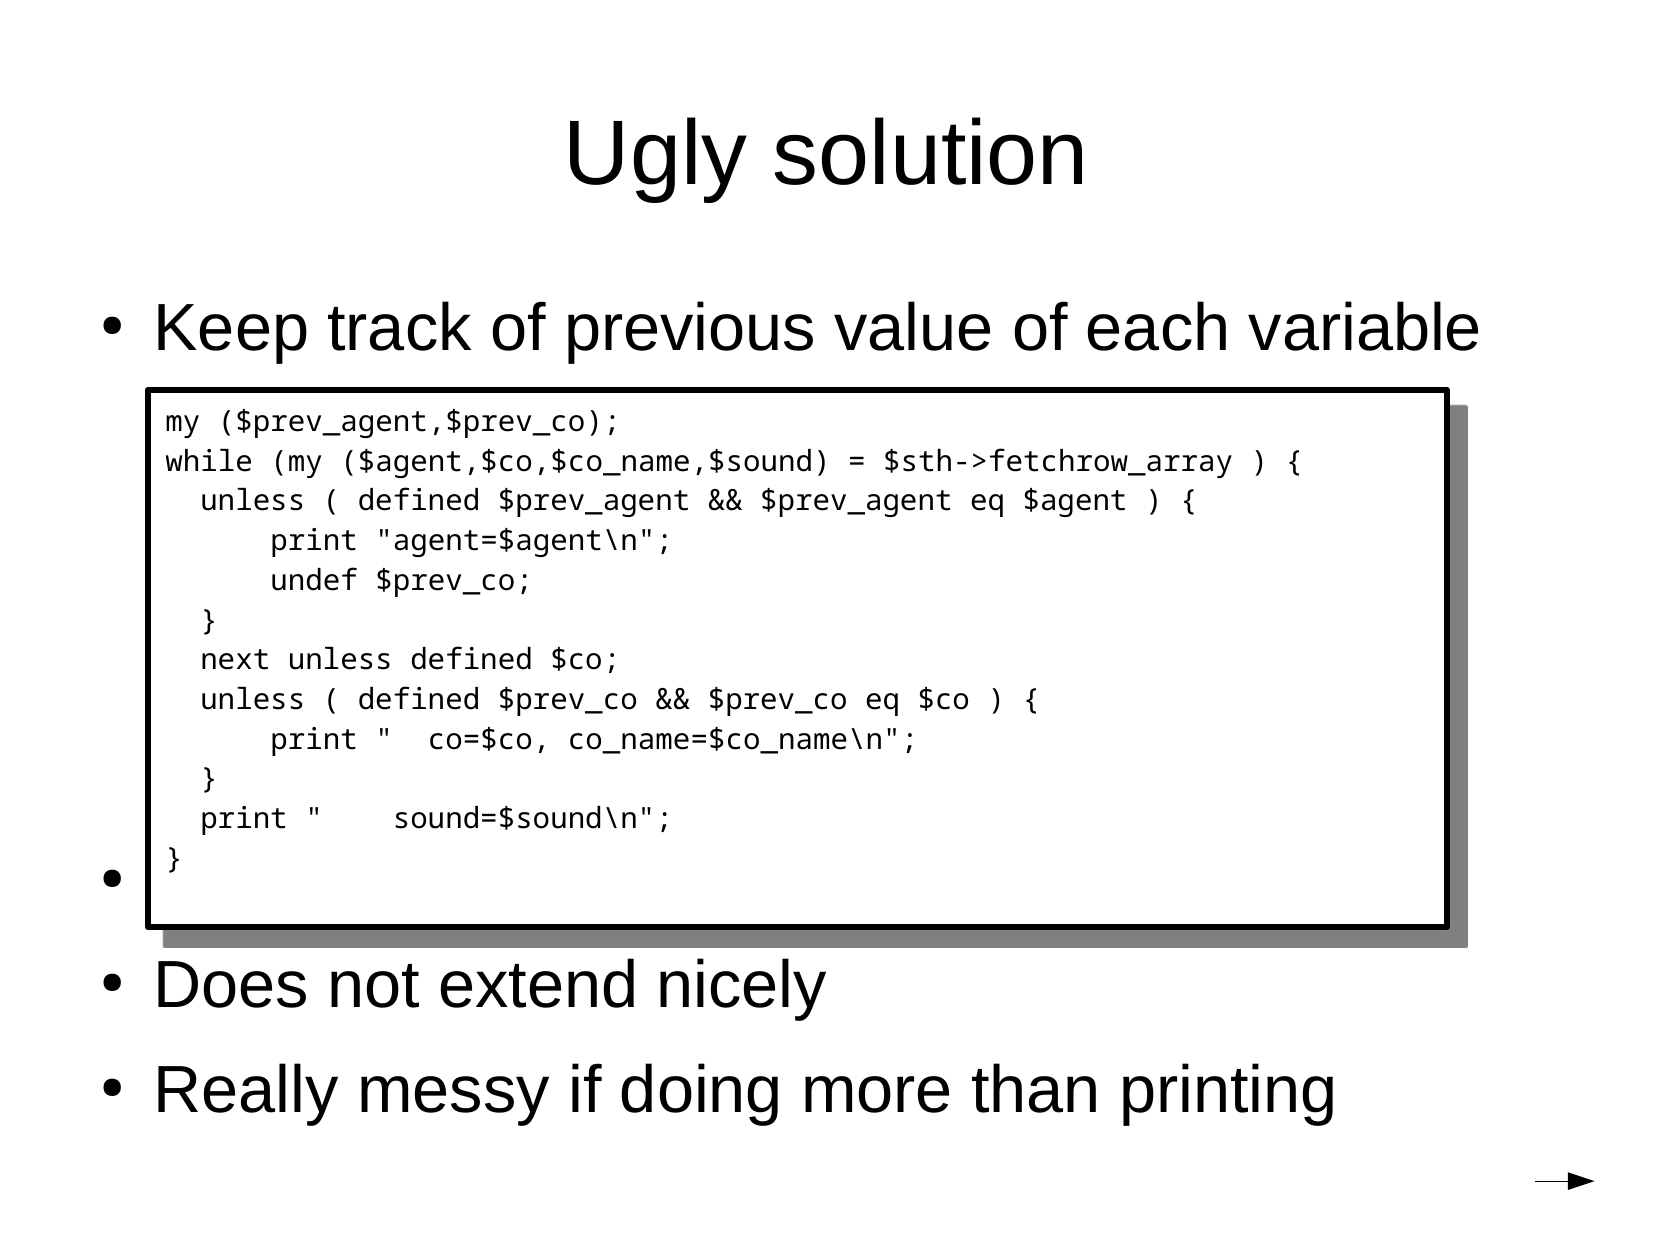

# Ugly solution
Keep track of previous value of each variable
Does not look “natural”
Does not extend nicely
Really messy if doing more than printing
my ($prev_agent,$prev_co);
while (my ($agent,$co,$co_name,$sound) = $sth->fetchrow_array ) {
 unless ( defined $prev_agent && $prev_agent eq $agent ) {
 print "agent=$agent\n";
 undef $prev_co;
 }
 next unless defined $co;
 unless ( defined $prev_co && $prev_co eq $co ) {
 print " co=$co, co_name=$co_name\n";
 }
 print " sound=$sound\n";
}